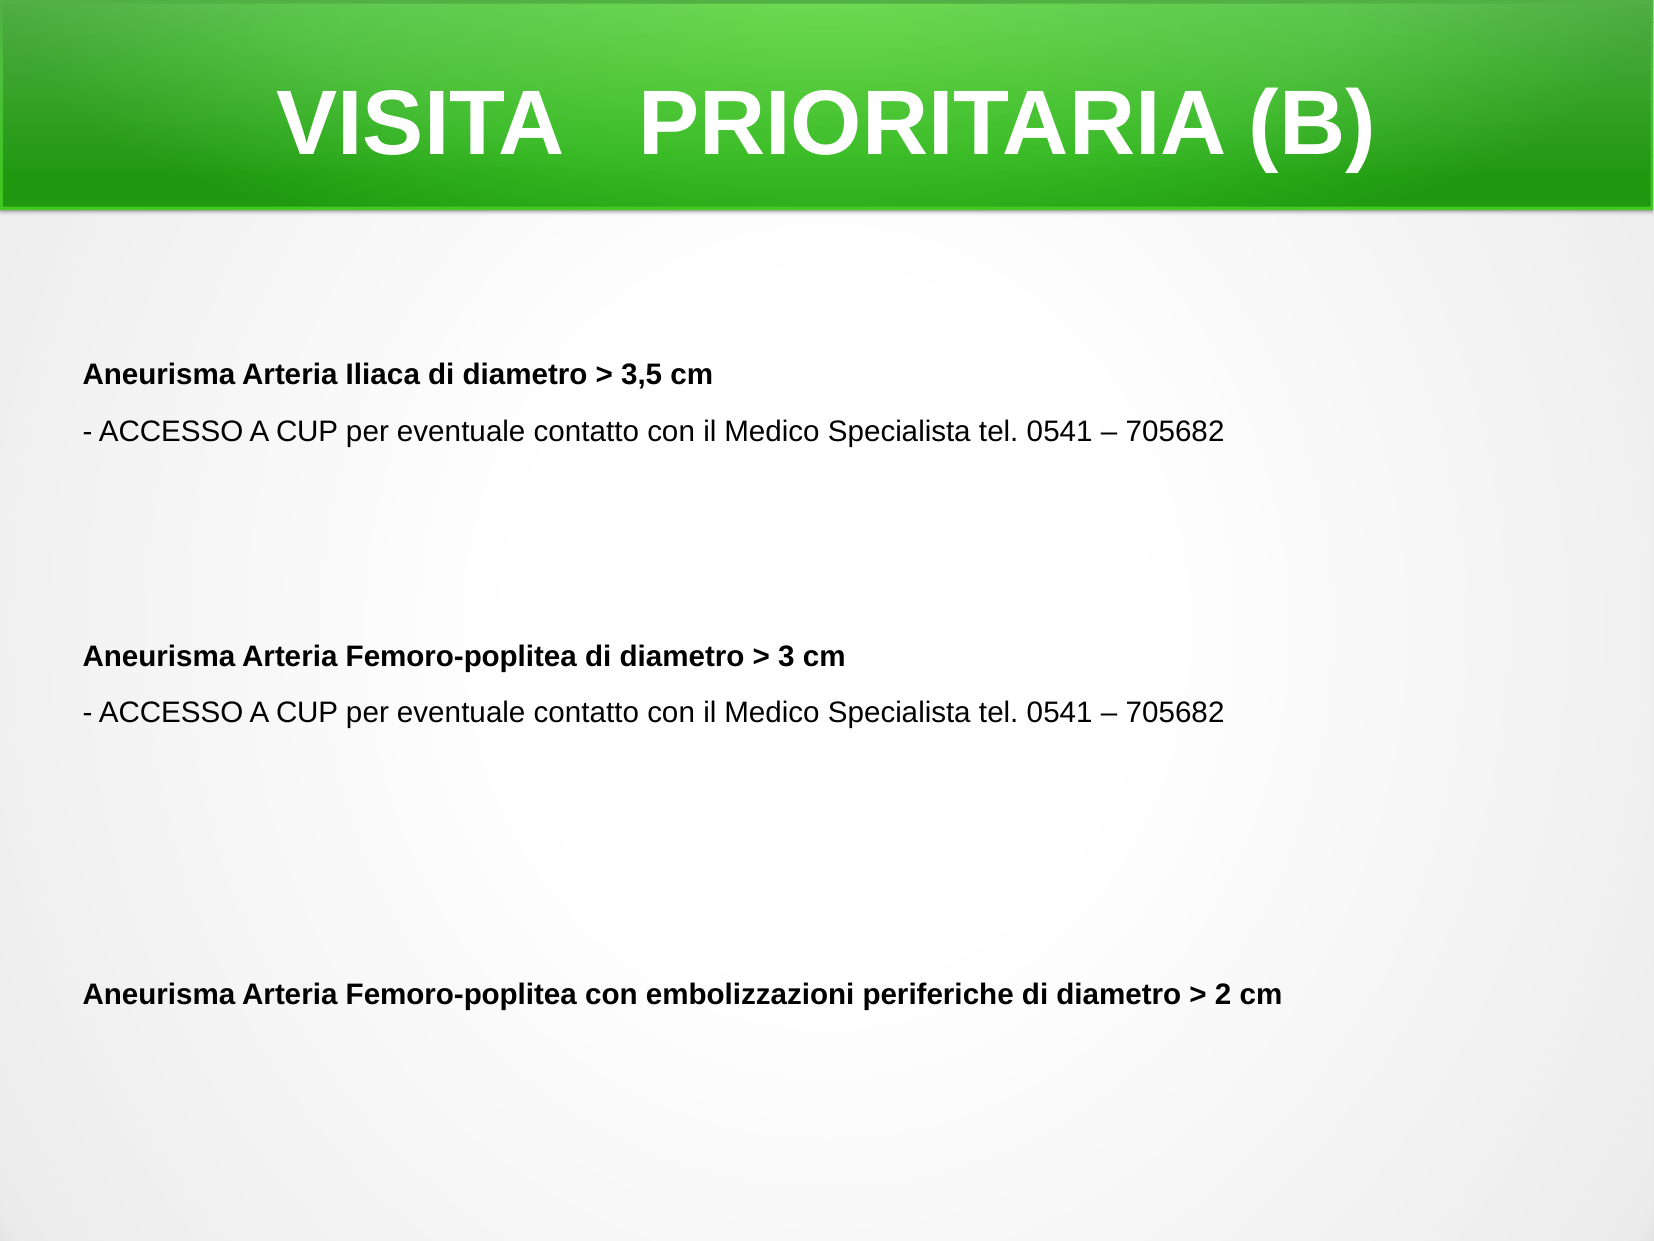

# VISITA PRIORITARIA (B)
Aneurisma Arteria Iliaca di diametro > 3,5 cm
- ACCESSO A CUP per eventuale contatto con il Medico Specialista tel. 0541 – 705682
Aneurisma Arteria Femoro-poplitea di diametro > 3 cm
- ACCESSO A CUP per eventuale contatto con il Medico Specialista tel. 0541 – 705682
Aneurisma Arteria Femoro-poplitea con embolizzazioni periferiche di diametro > 2 cm